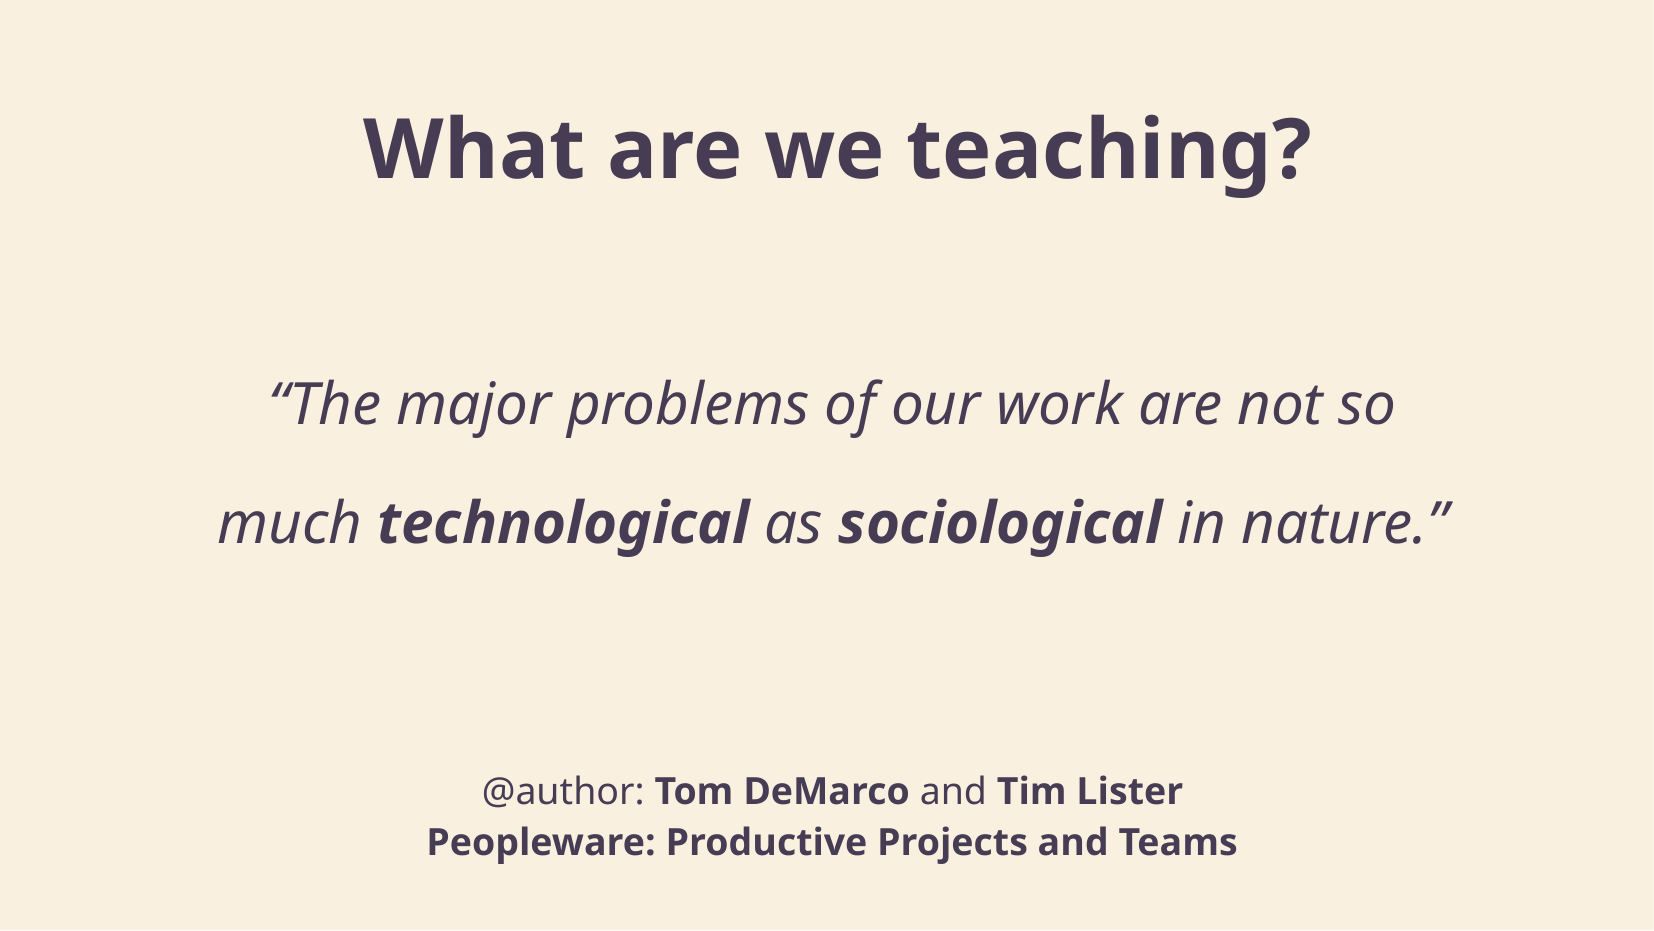

What are we teaching?
“The major problems of our work are not so much technological as sociological in nature.”
@author: Tom DeMarco and Tim Lister
Peopleware: Productive Projects and Teams